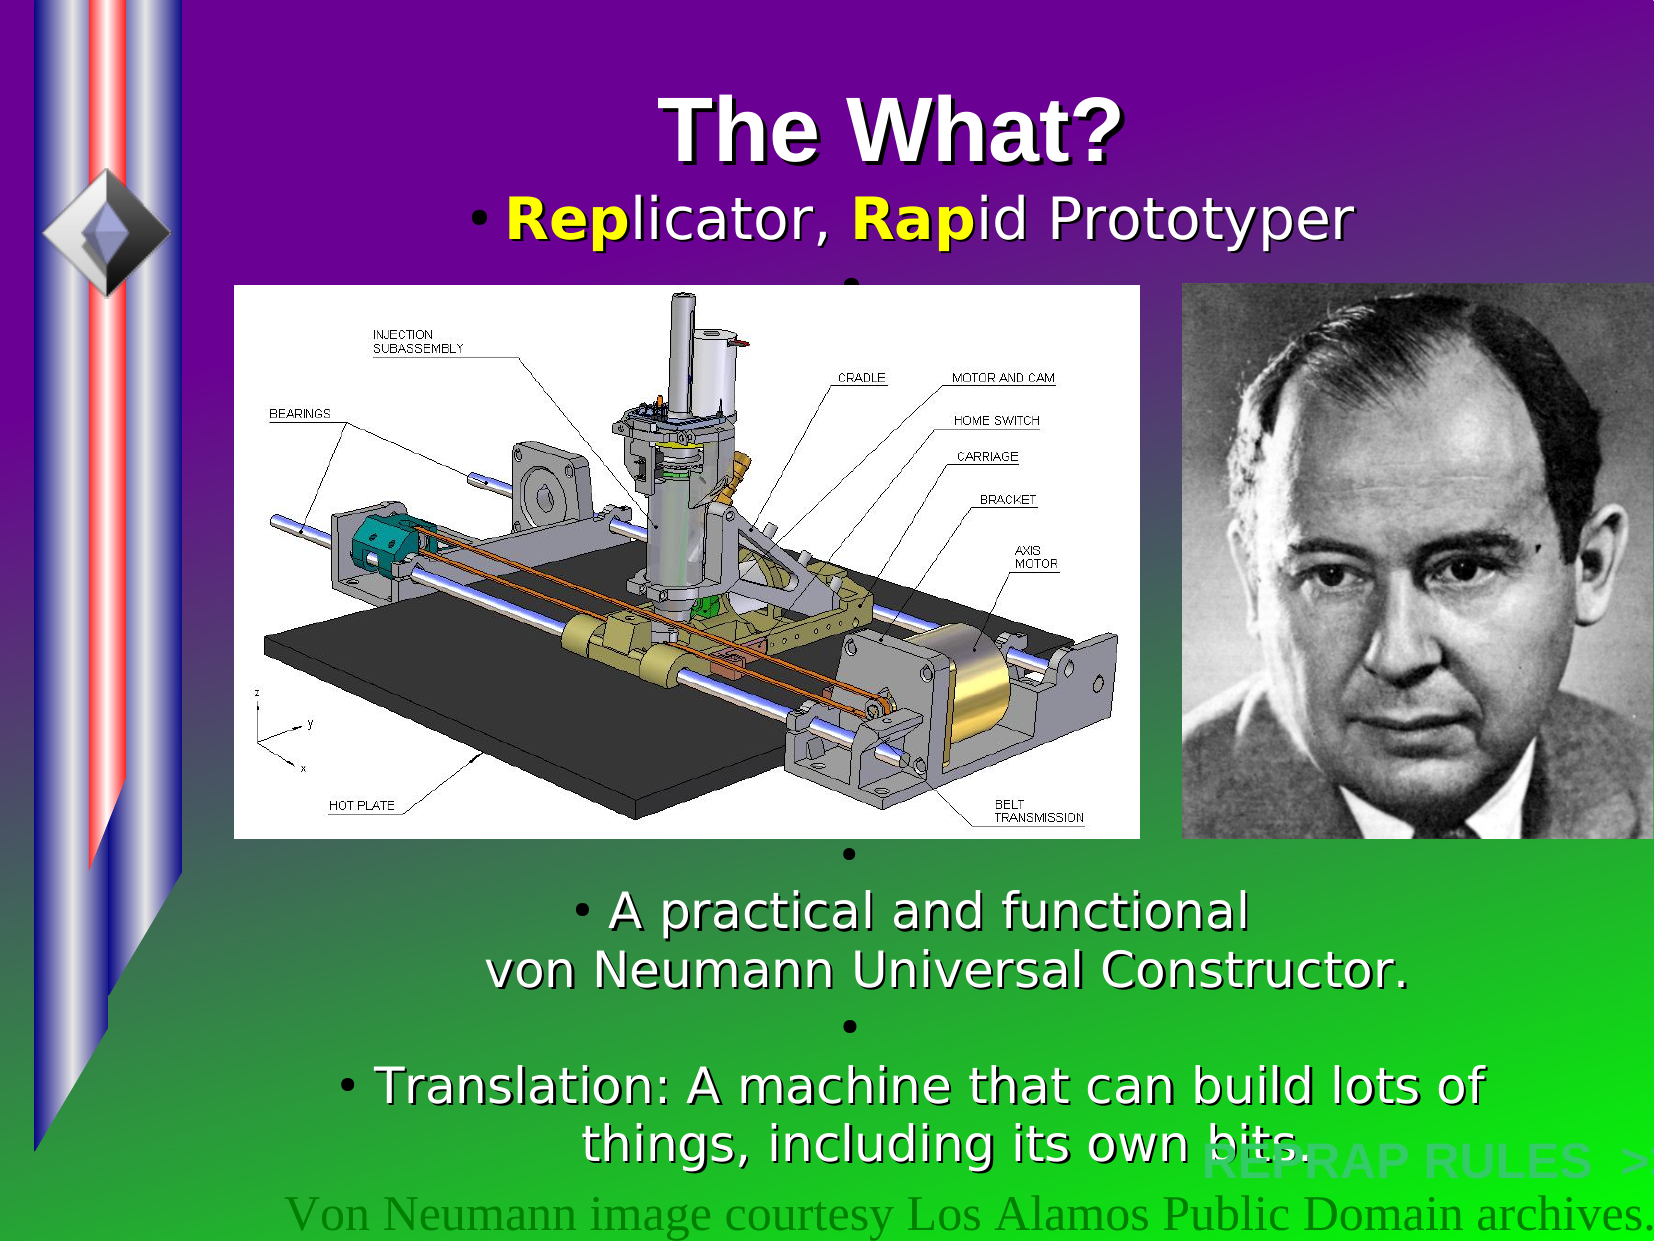

# The What?
Replicator, Rapid Prototyper
A practical and functional
von Neumann Universal Constructor.
Translation: A machine that can build lots of things, including its own bits.
REPRAP RULES >>
Von Neumann image courtesy Los Alamos Public Domain archives.